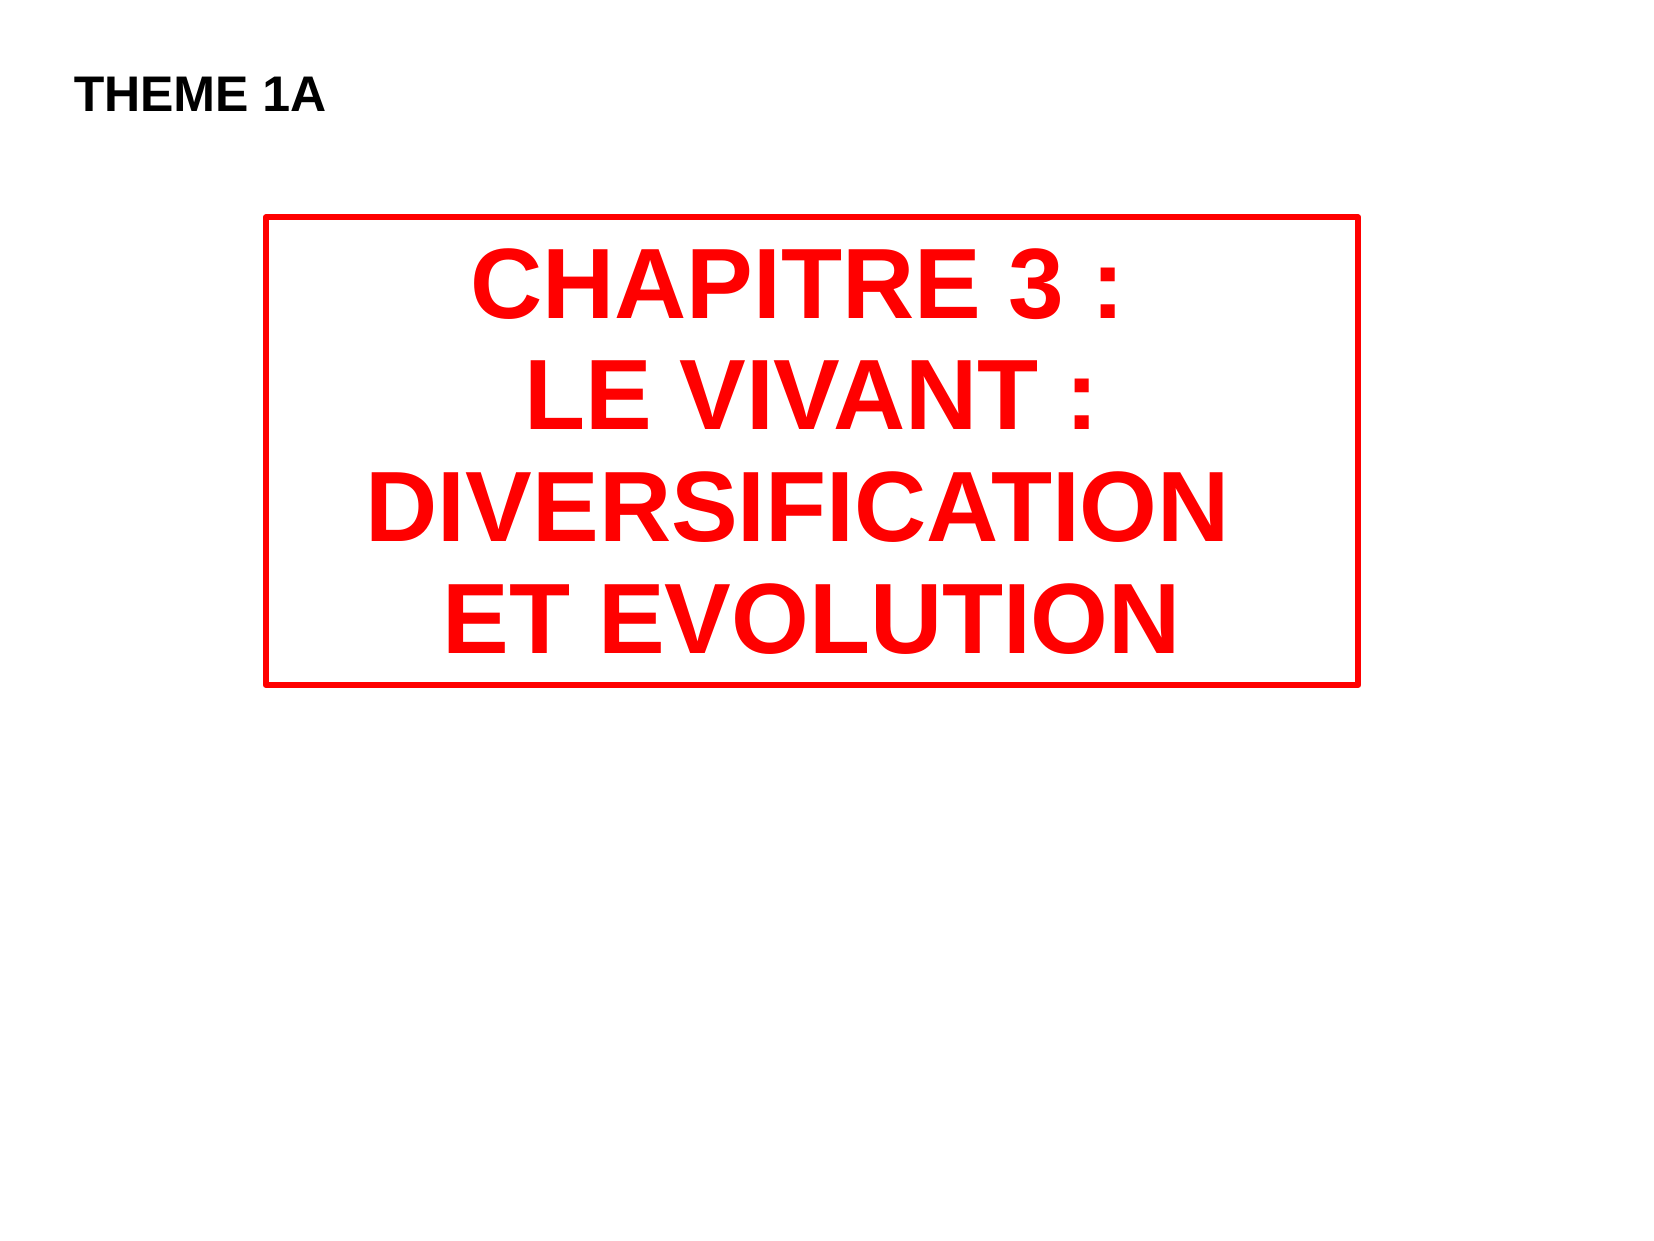

THEME 1A
CHAPITRE 3 :
LE VIVANT : DIVERSIFICATION
ET EVOLUTION